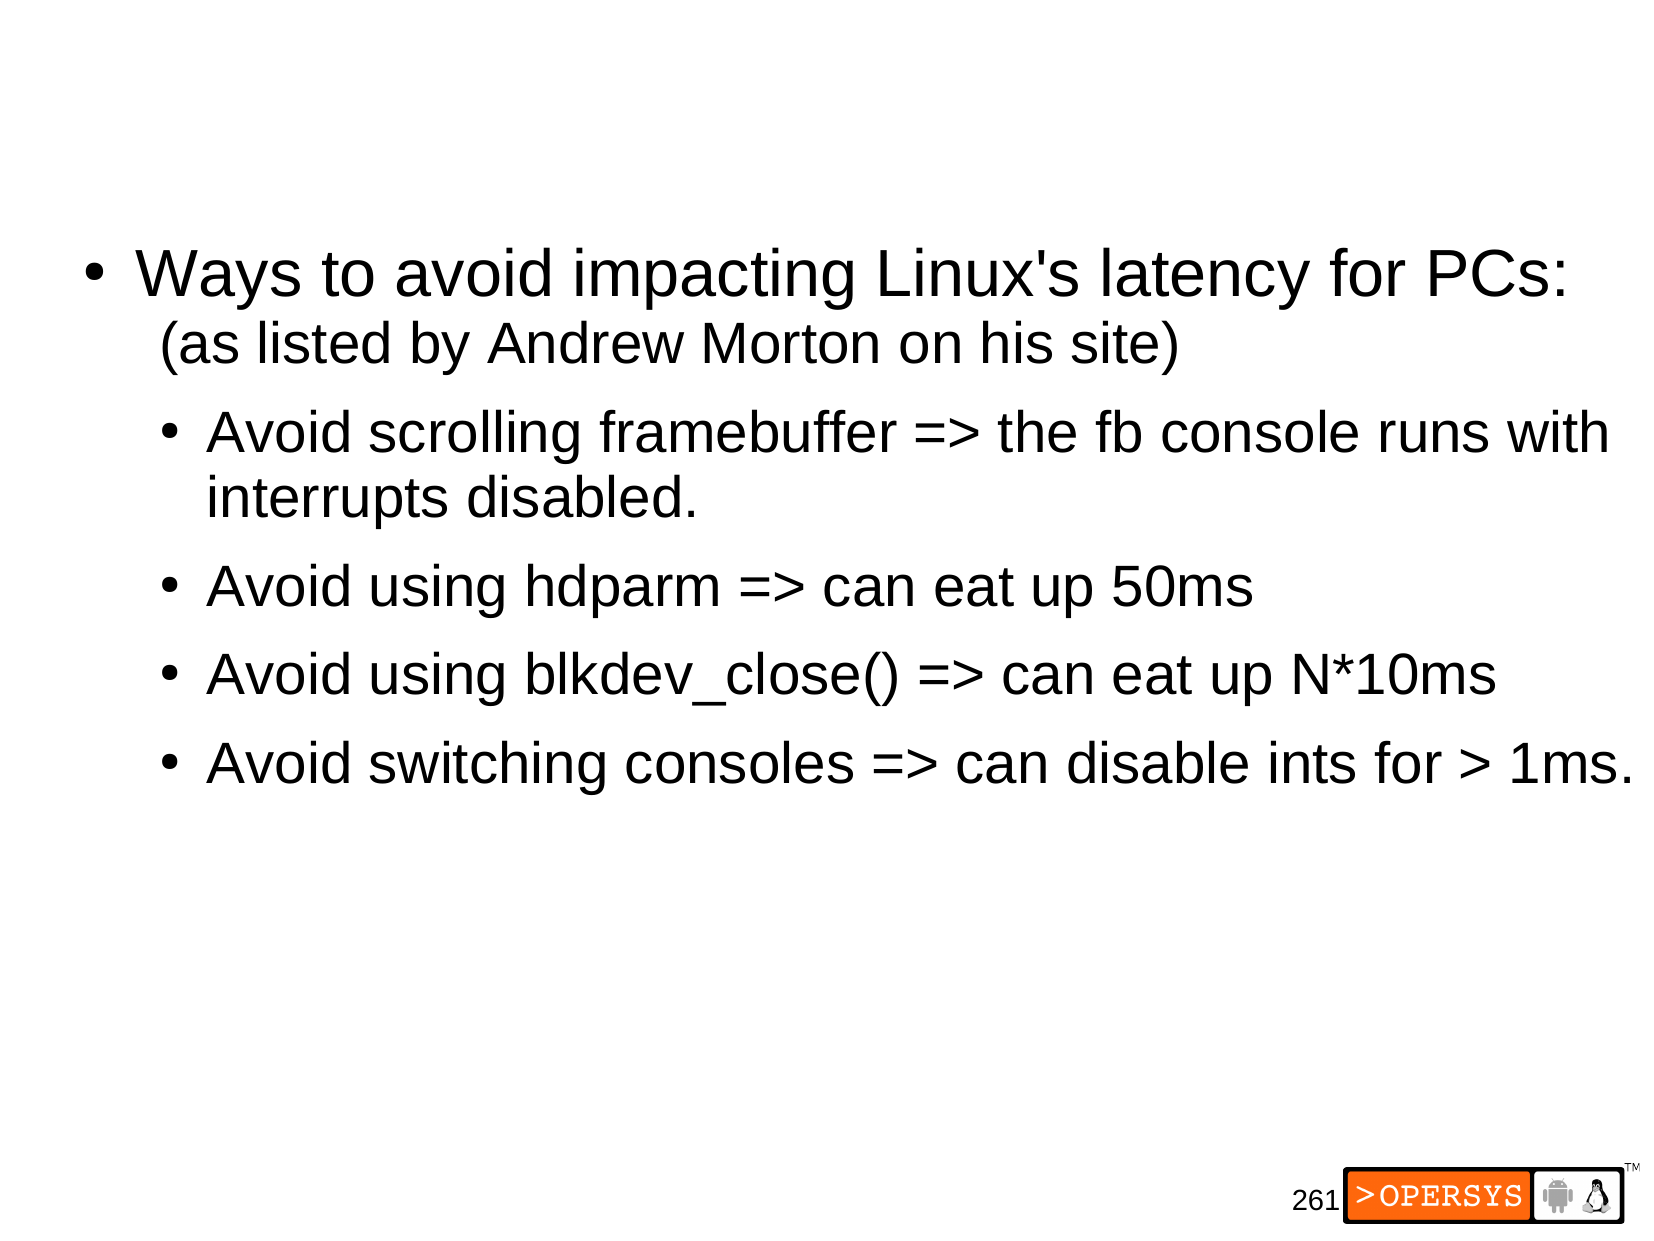

# Ways to avoid impacting Linux's latency for PCs:
(as listed by Andrew Morton on his site)
Avoid scrolling framebuffer => the fb console runs with interrupts disabled.
Avoid using hdparm => can eat up 50ms
Avoid using blkdev_close() => can eat up N*10ms
Avoid switching consoles => can disable ints for > 1ms.